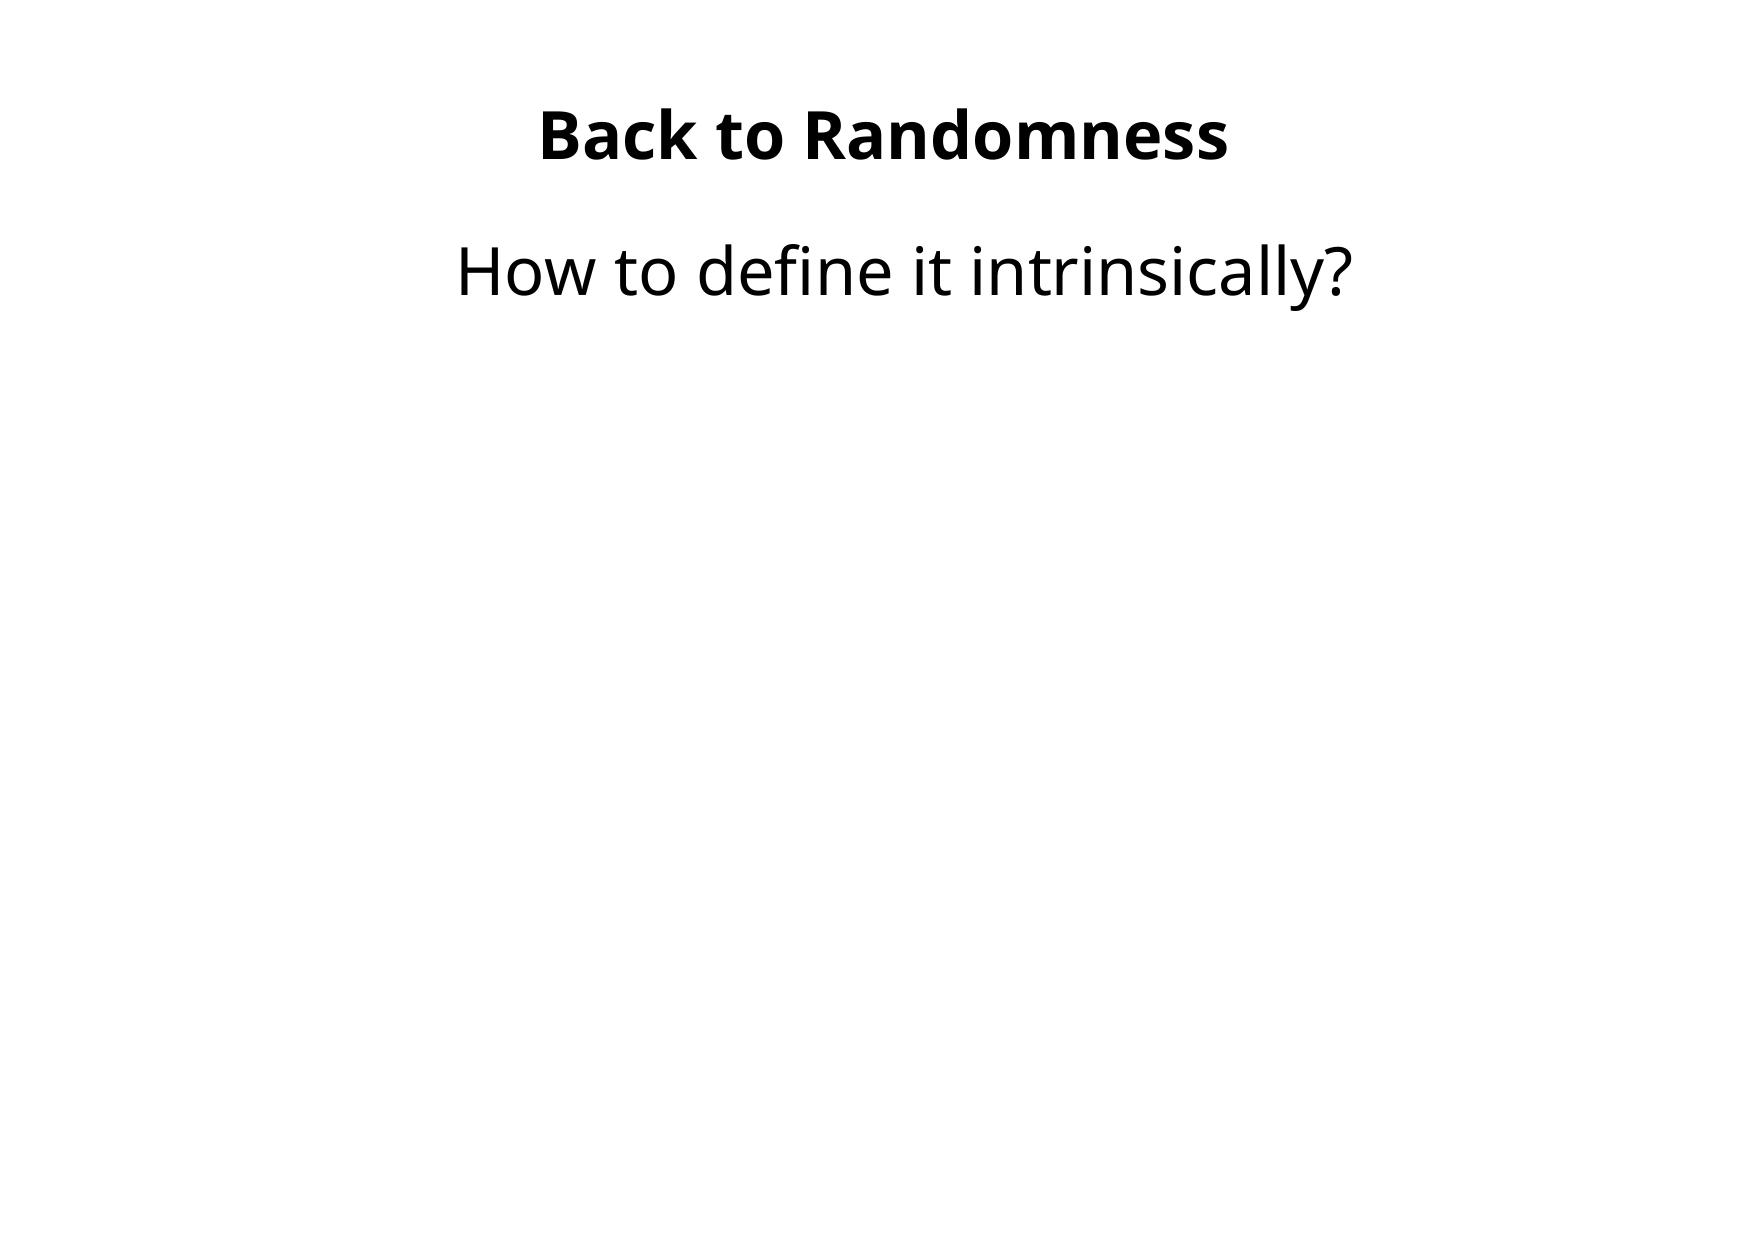

Back to Randomness
How to define it intrinsically?